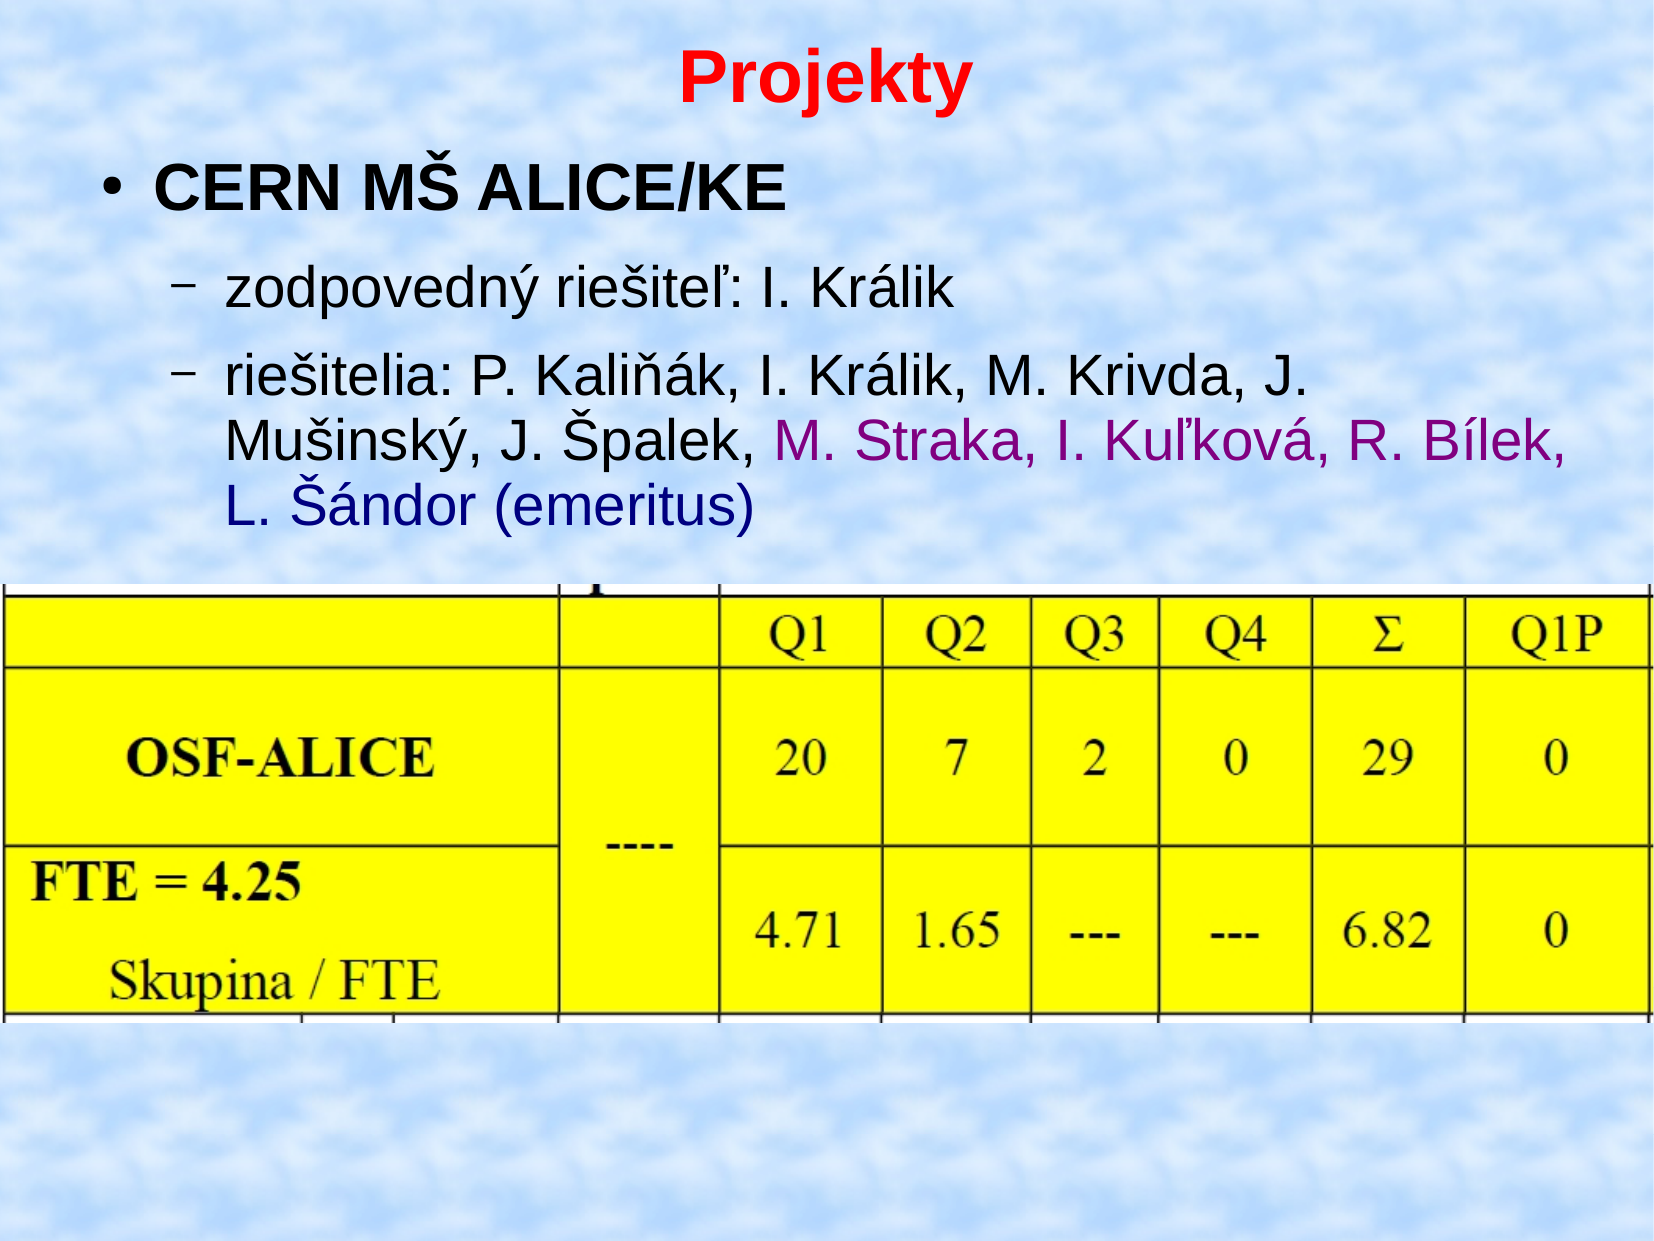

# Projekty
CERN MŠ ALICE/KE
zodpovedný riešiteľ: I. Králik
riešitelia: P. Kaliňák, I. Králik, M. Krivda, J. Mušinský, J. Špalek, M. Straka, I. Kuľková, R. Bílek,
L. Šándor (emeritus)